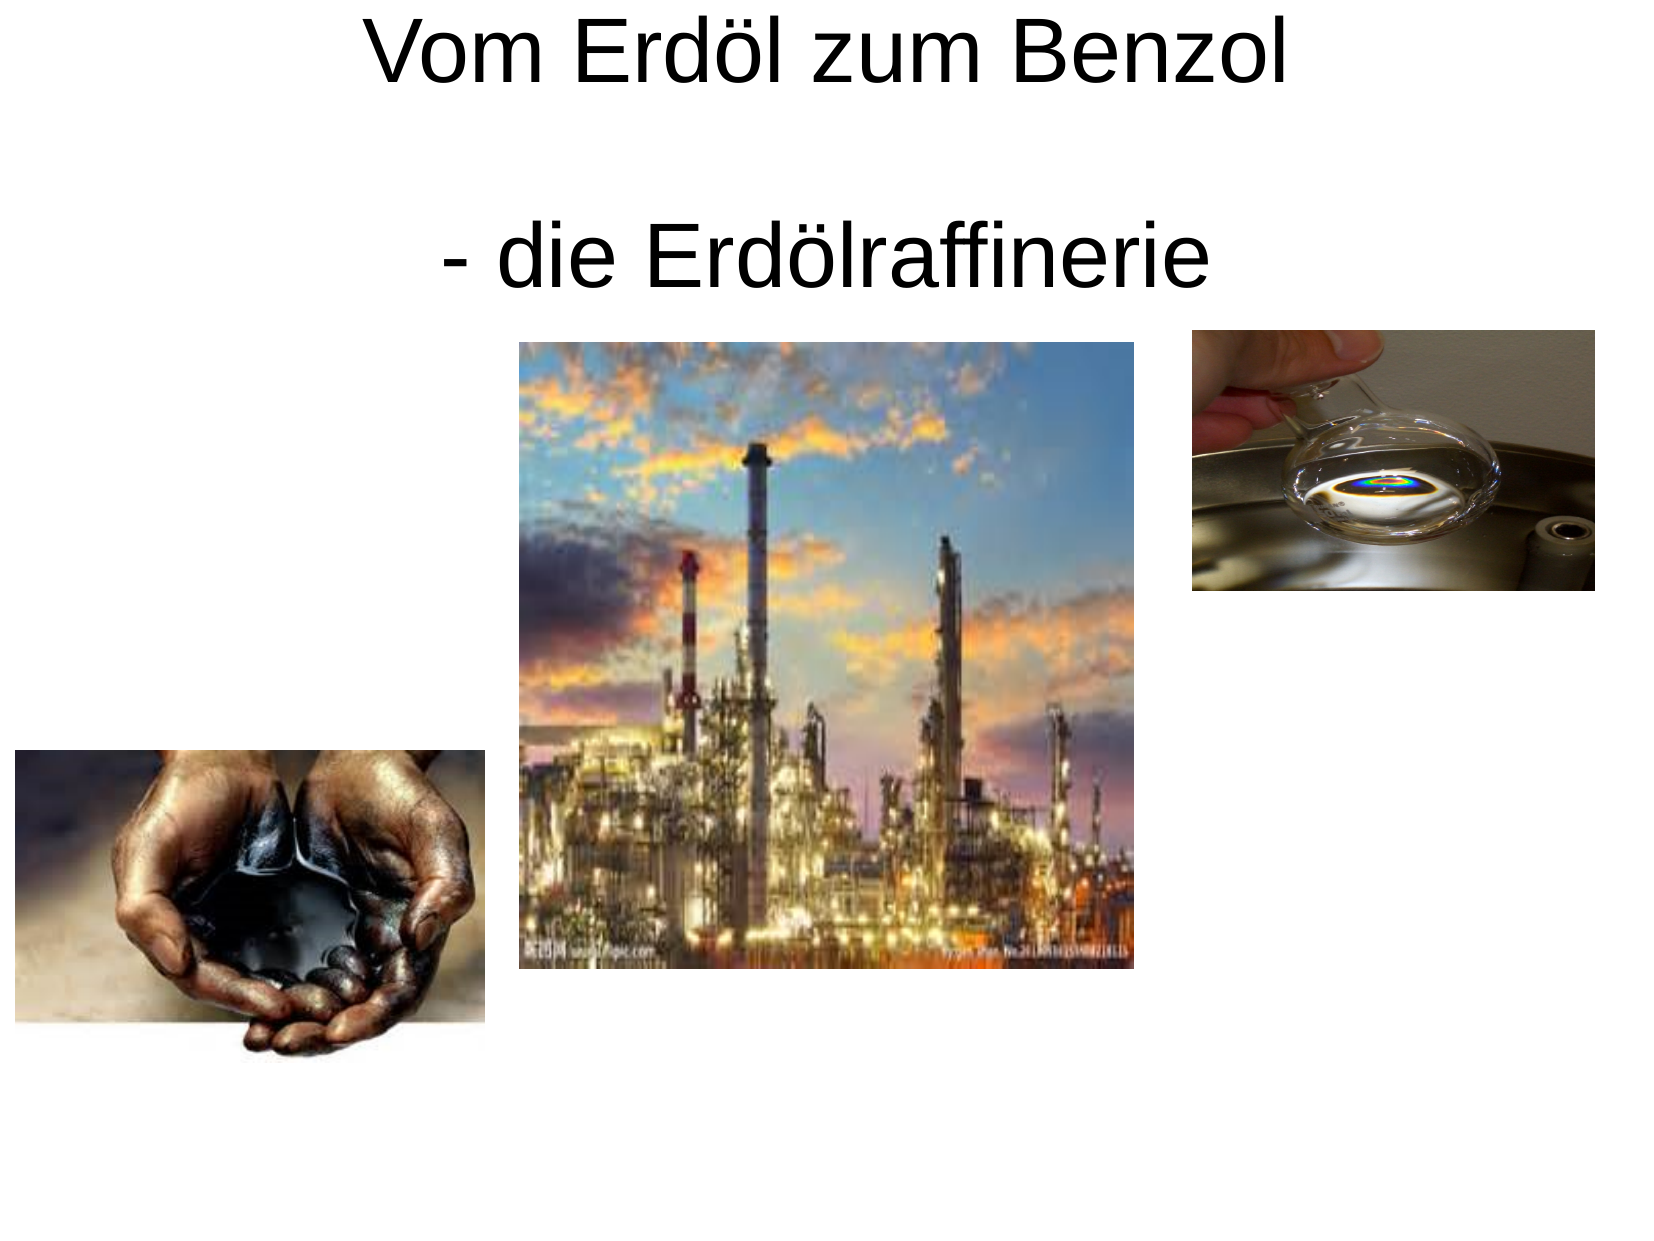

# Vom Erdöl zum Benzol - die Erdölraffinerie